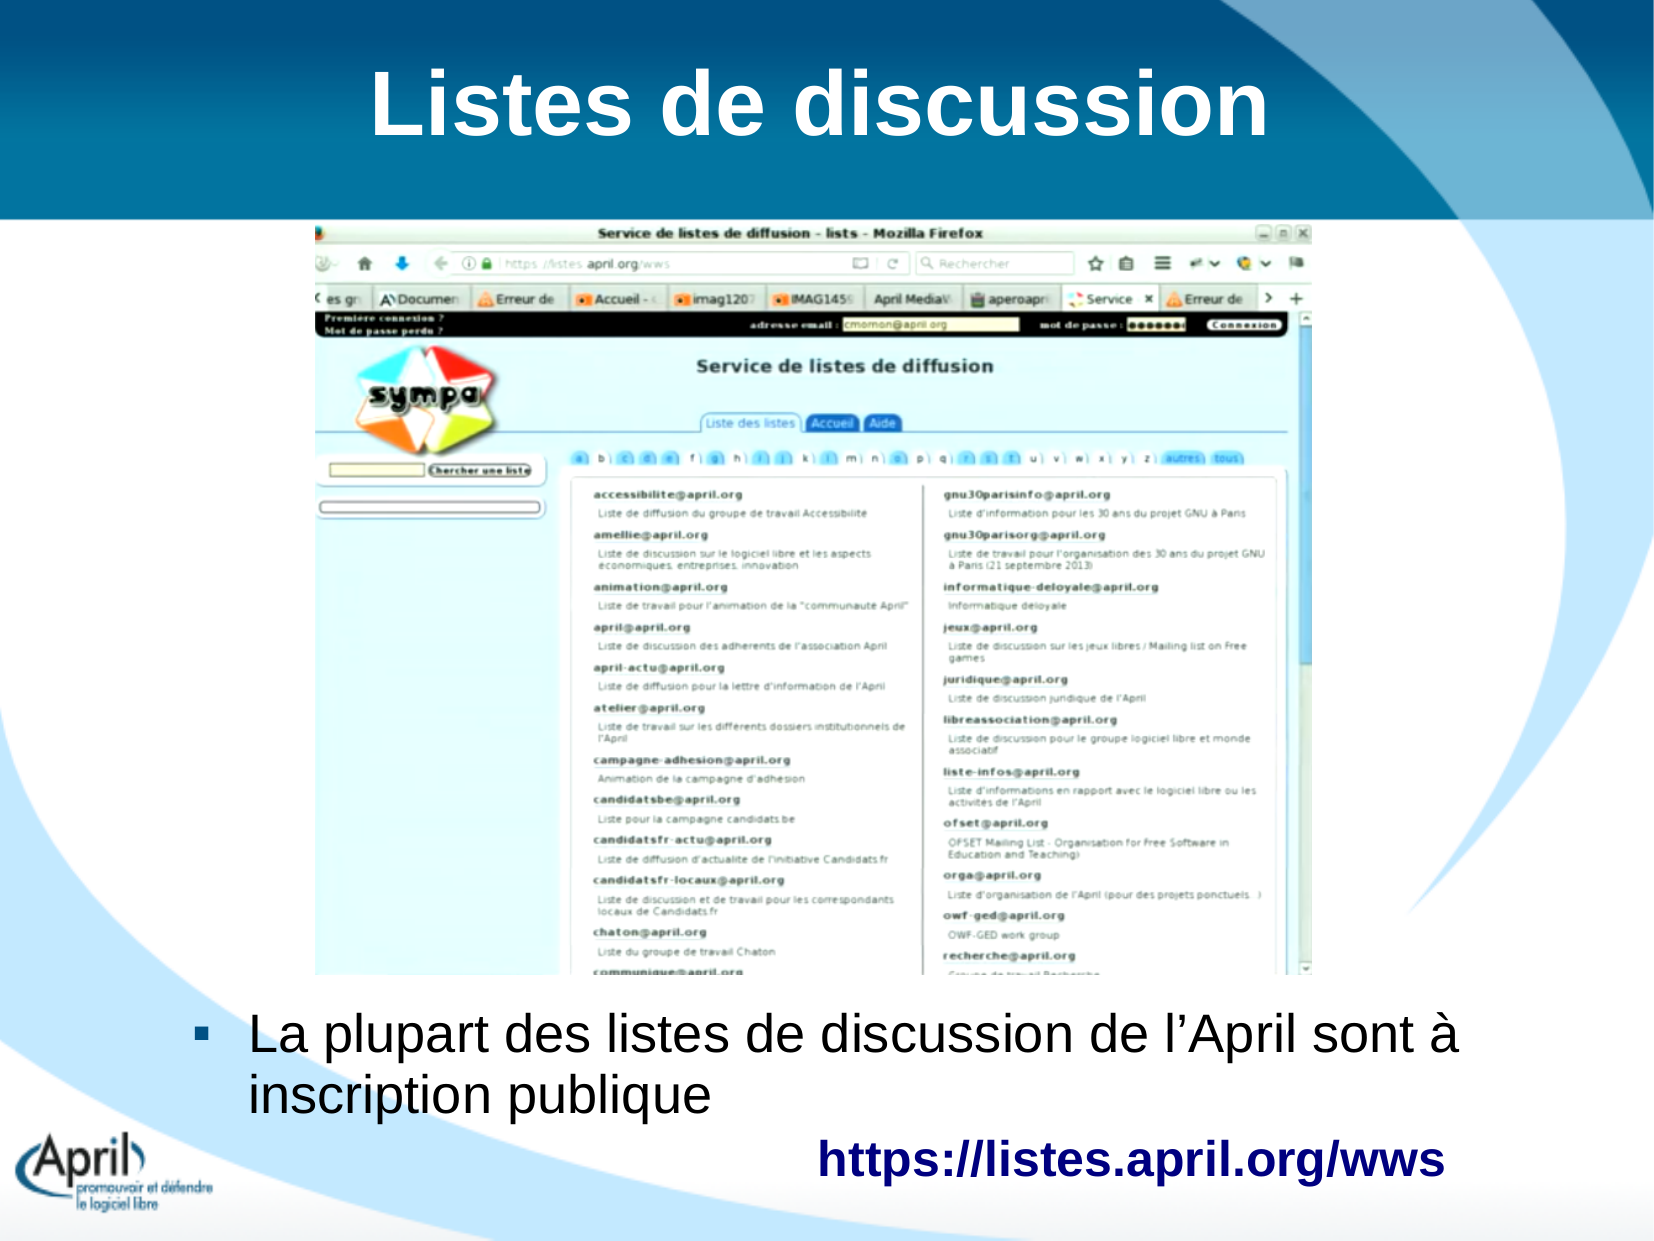

# Listes de discussion
La plupart des listes de discussion de l’April sont à inscription publique
https://listes.april.org/wws